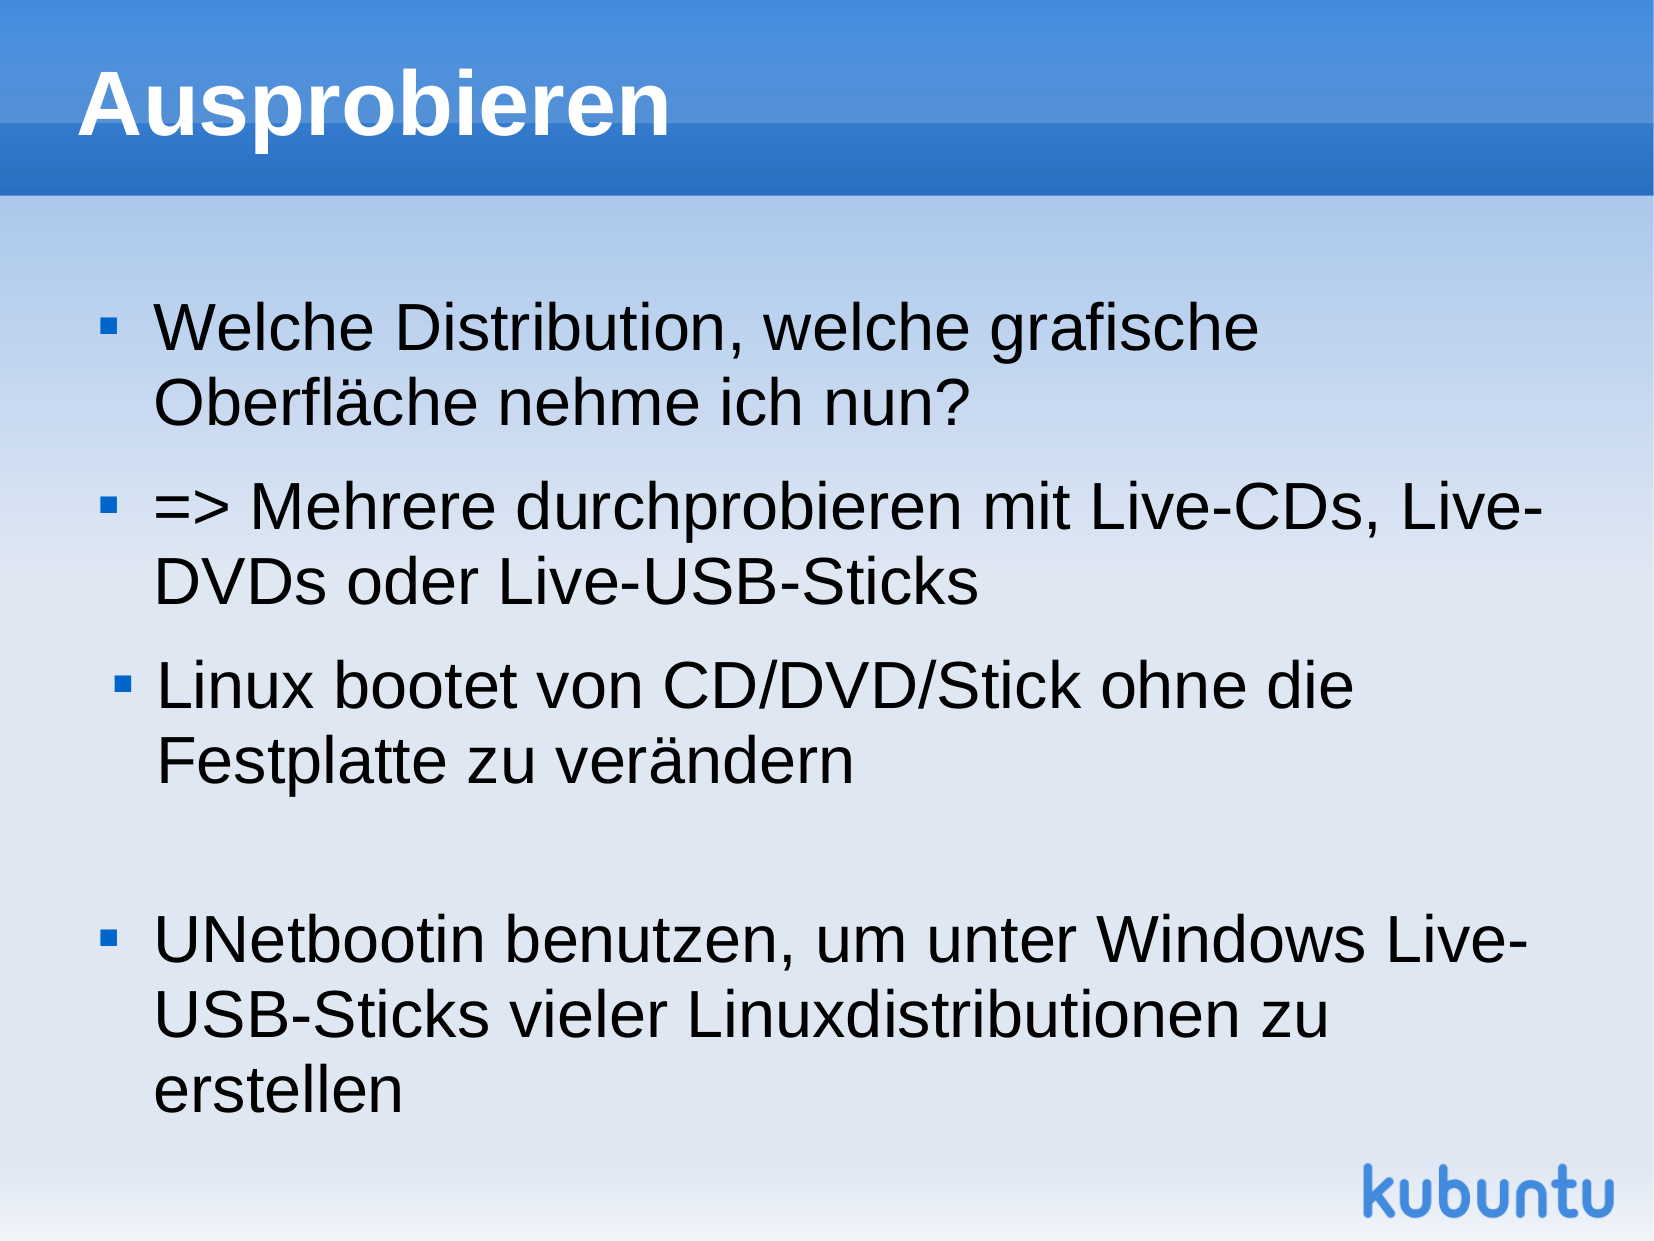

# Ausprobieren
Welche Distribution, welche grafische Oberfläche nehme ich nun?
=> Mehrere durchprobieren mit Live-CDs, Live-DVDs oder Live-USB-Sticks
Linux bootet von CD/DVD/Stick ohne die Festplatte zu verändern
UNetbootin benutzen, um unter Windows Live-USB-Sticks vieler Linuxdistributionen zu erstellen